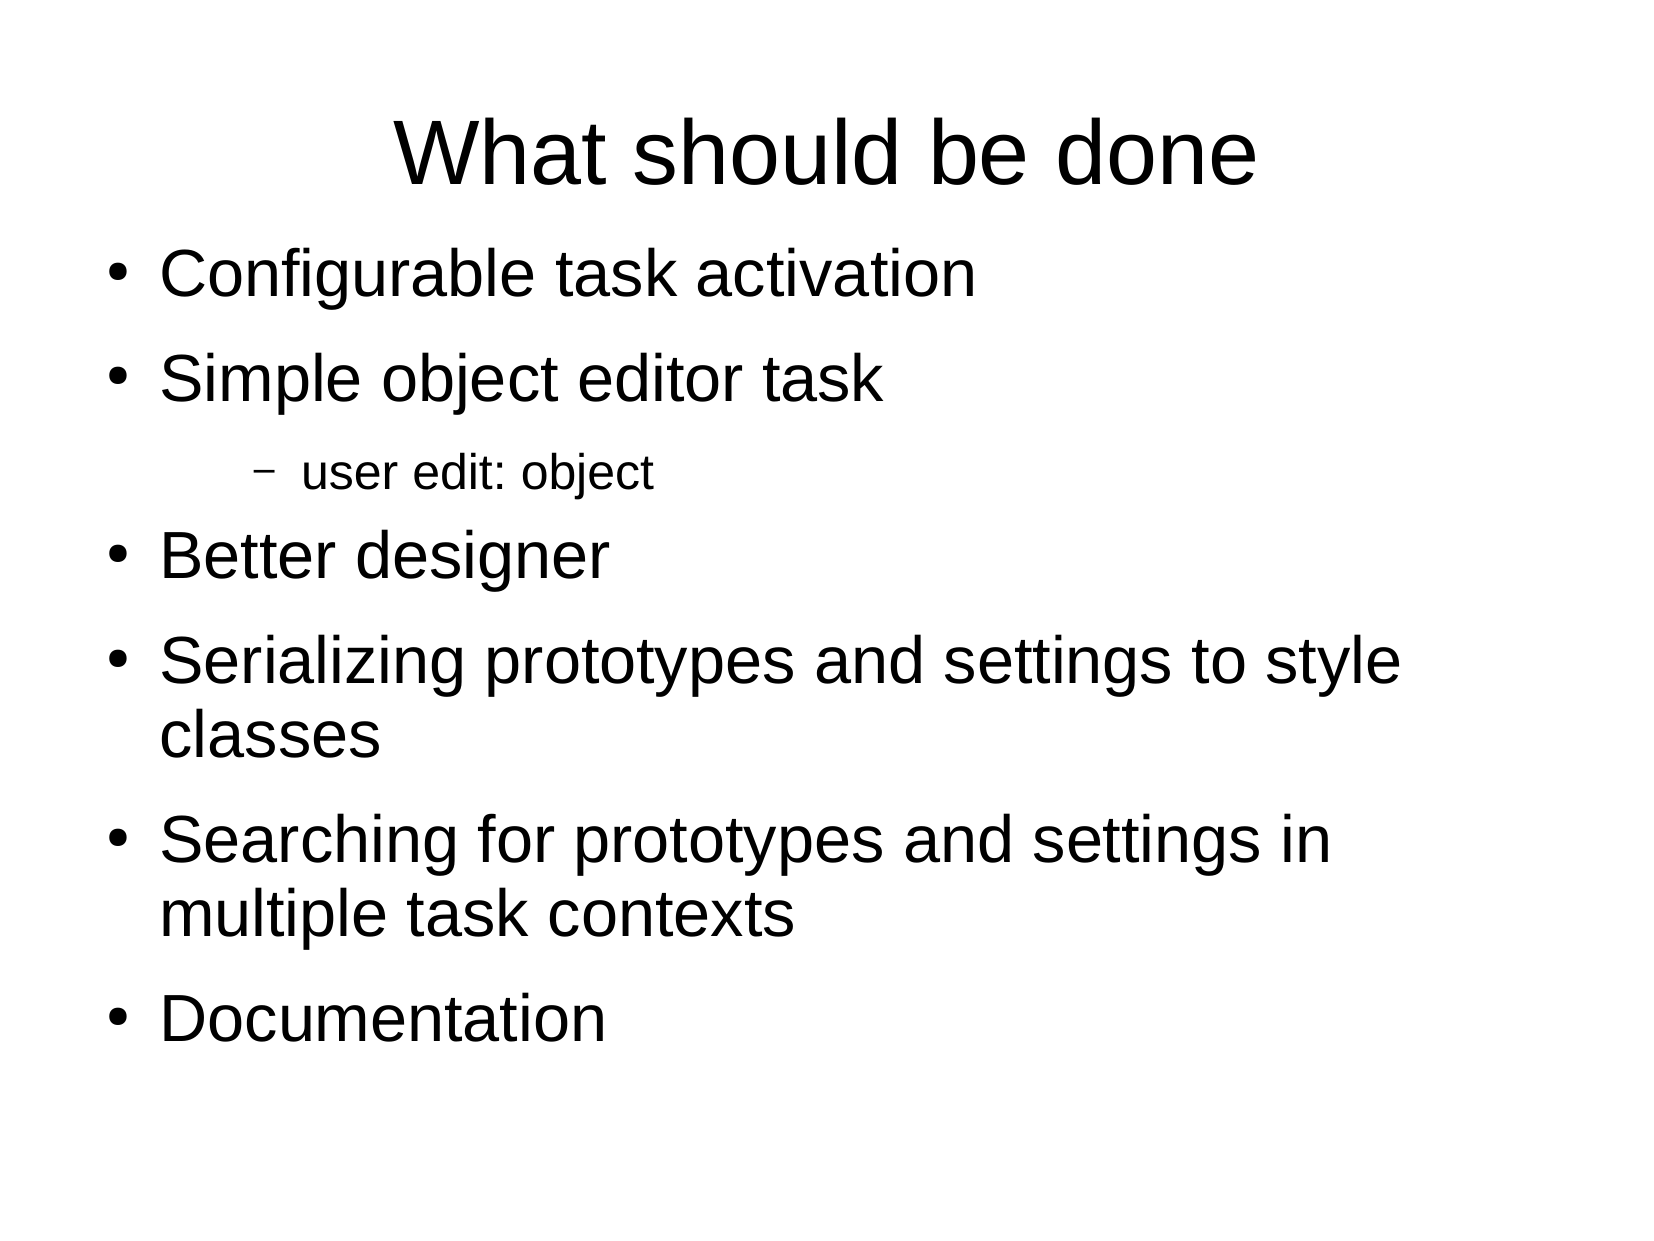

# What should be done
Configurable task activation
Simple object editor task
user edit: object
Better designer
Serializing prototypes and settings to style classes
Searching for prototypes and settings in multiple task contexts
Documentation